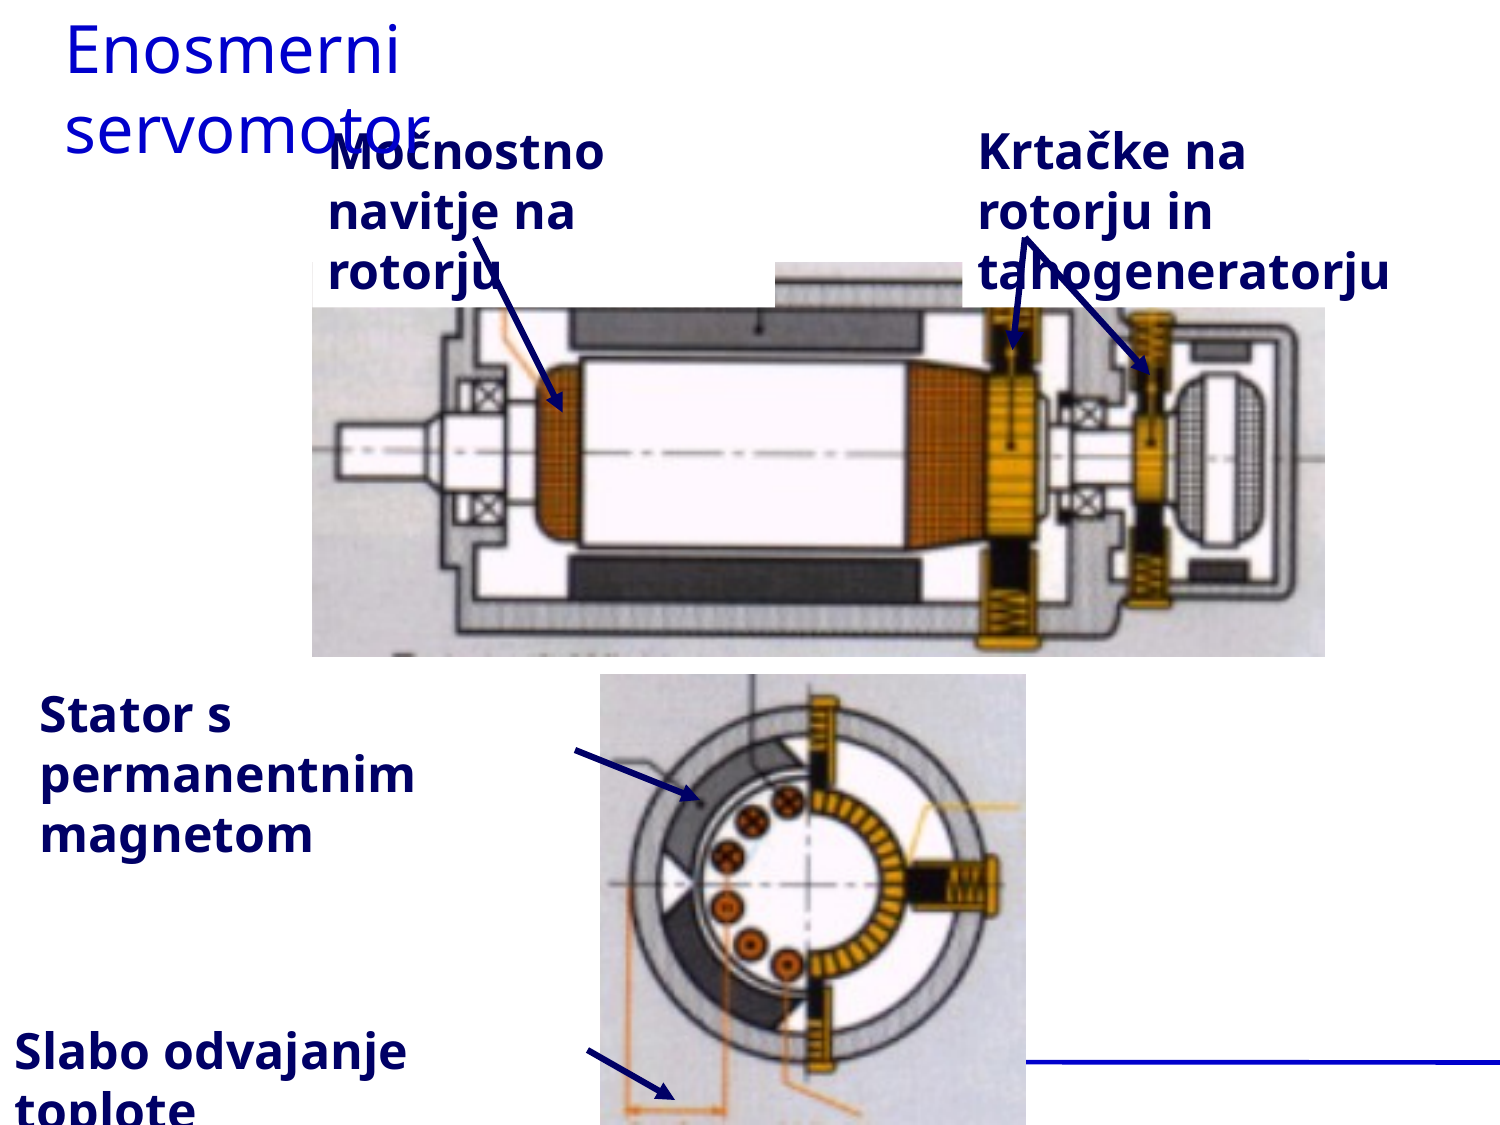

Enosmerni servomotor
Močnostno navitje na rotorju
Krtačke na rotorju in tahogeneratorju
Stator s permanentnim
magnetom
Slabo odvajanje toplote